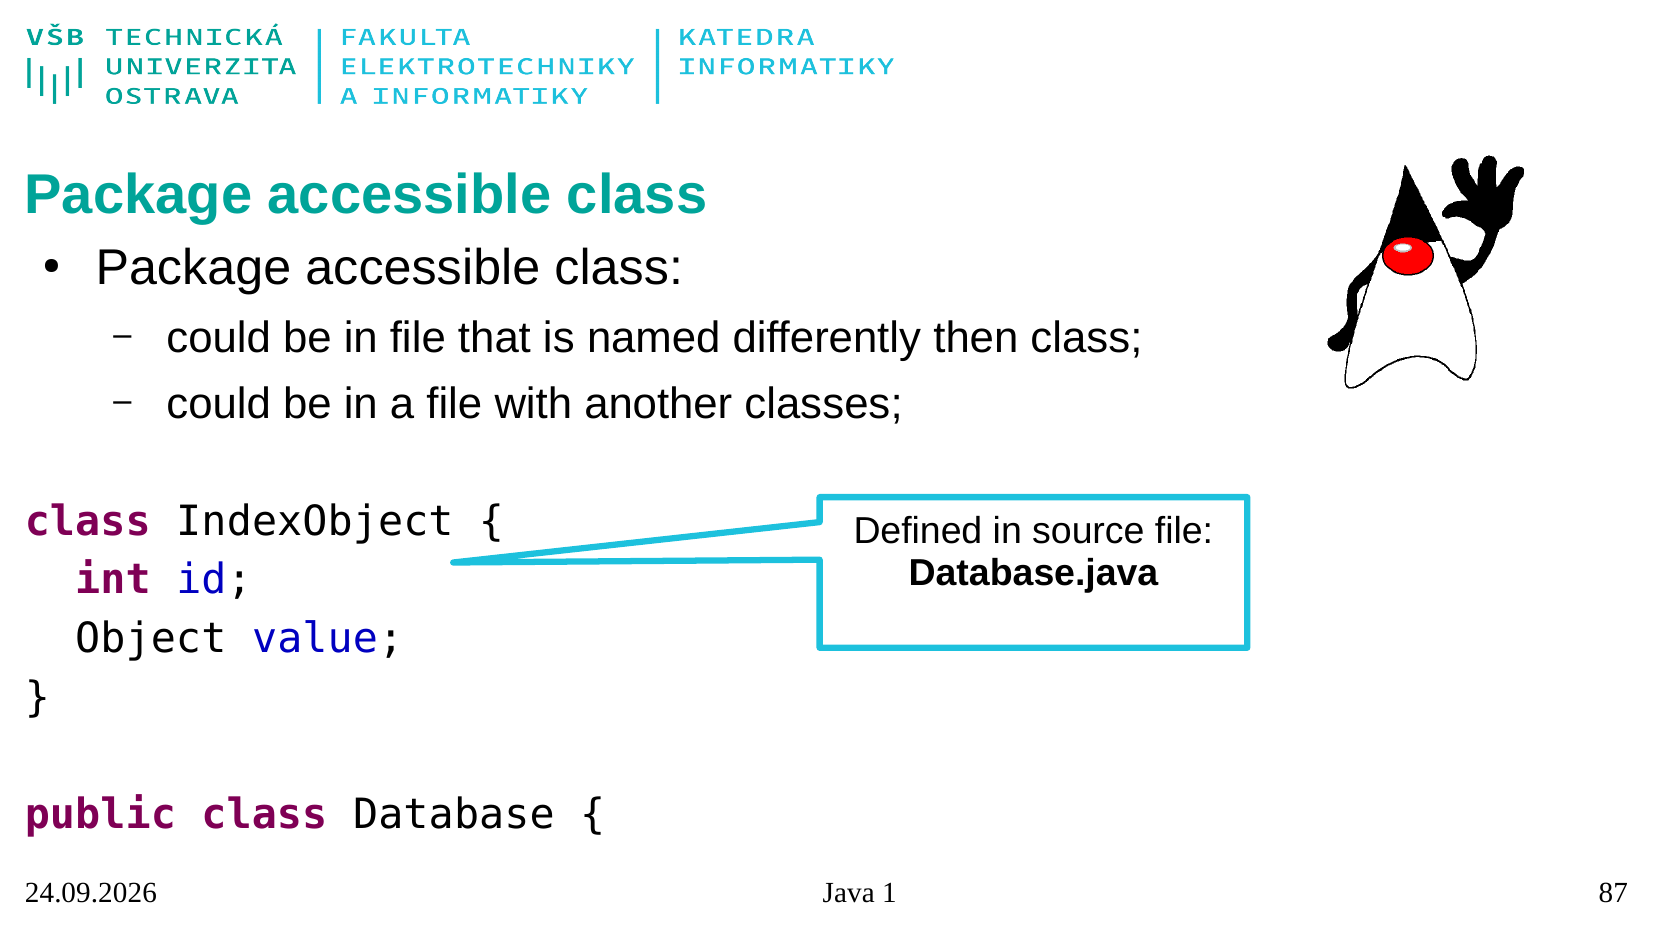

# Package accessible class
Package accessible class:
could be in file that is named differently then class;
could be in a file with another classes;
class IndexObject {
 int id;
 Object value;
}
public class Database {
Defined in source file:
Database.java
Java 1
87